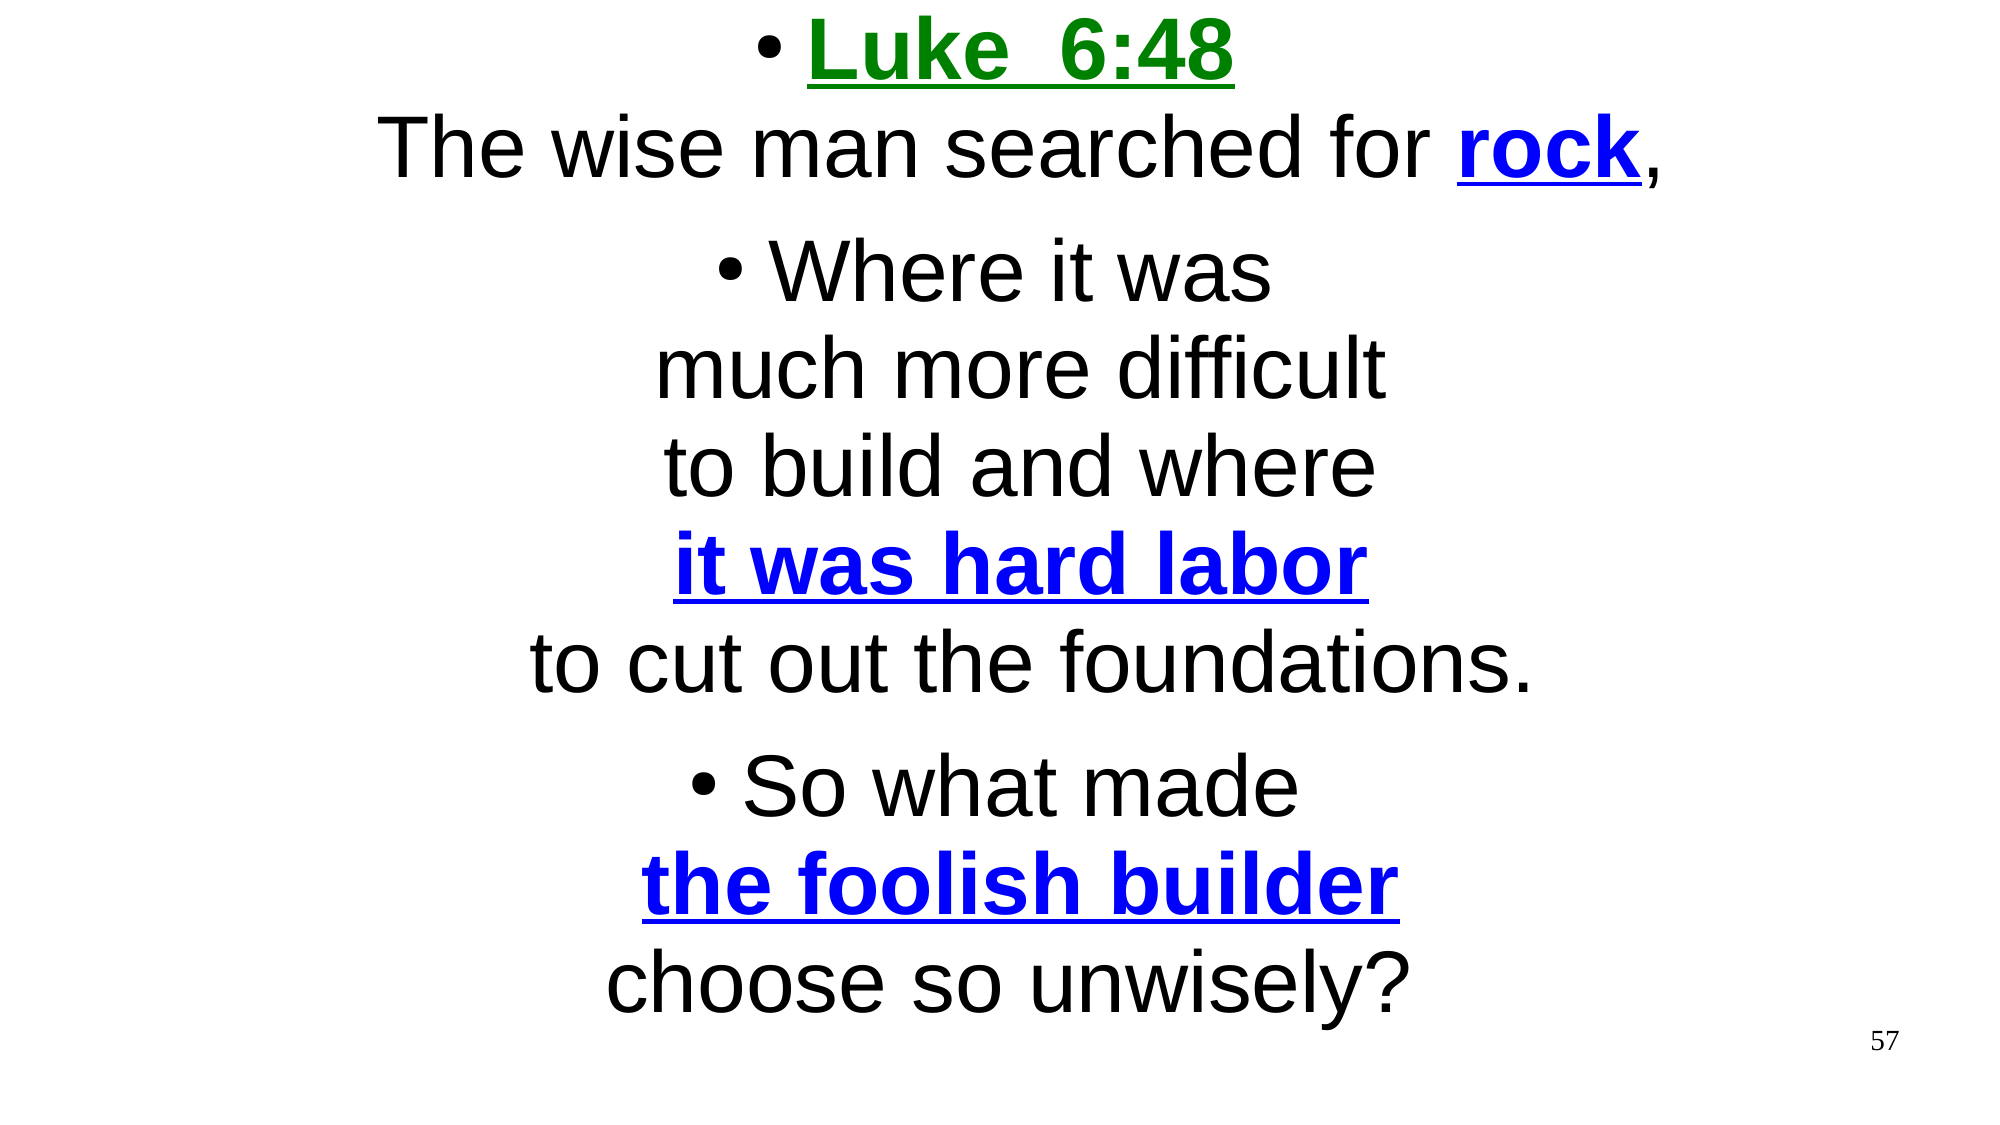

# Luke 6:48 The wise man searched for rock,
Where it was
much more difficult
to build and where
it was hard labor
to cut out the foundations.
So what made
the foolish builder
choose so unwisely?
57